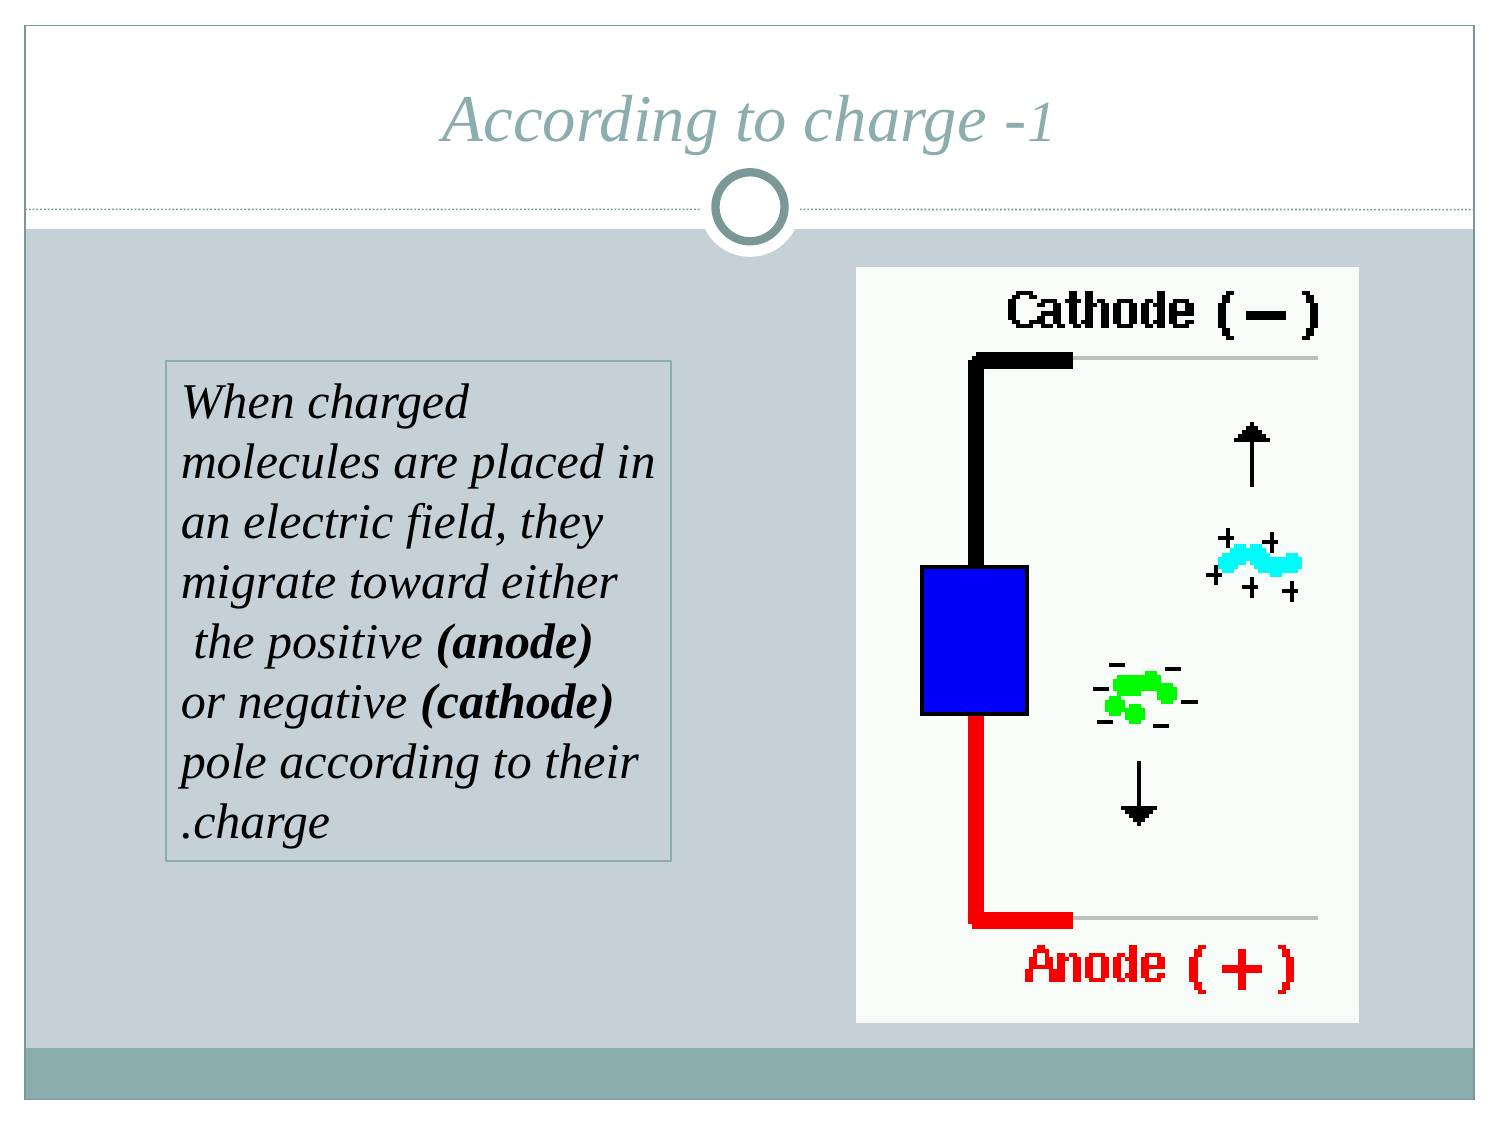

# 1- According to charge
When charged molecules are placed in an electric field, they migrate toward either the positive (anode)
or negative (cathode) pole according to their charge.